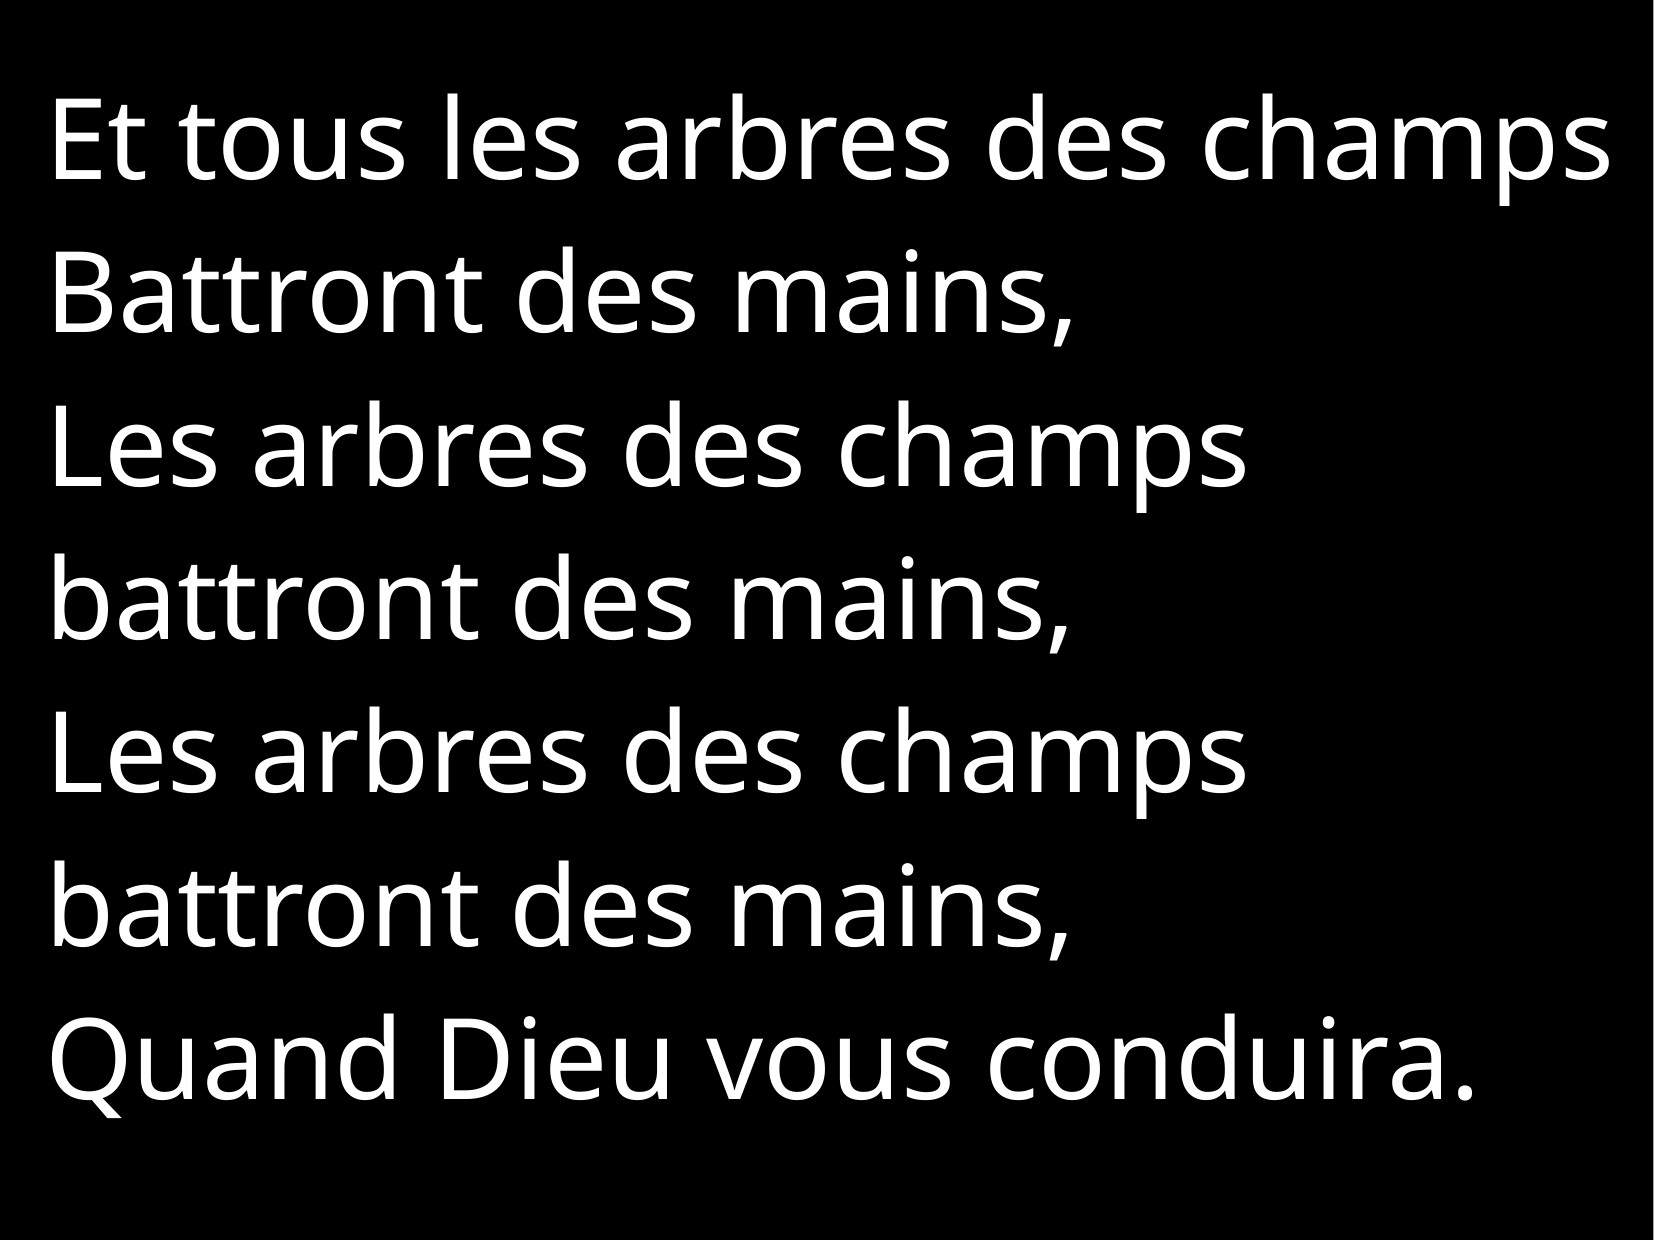

# Et tous les arbres des champs
Battront des mains,
Les arbres des champs battront des mains,
Les arbres des champs battront des mains,
Quand Dieu vous conduira.